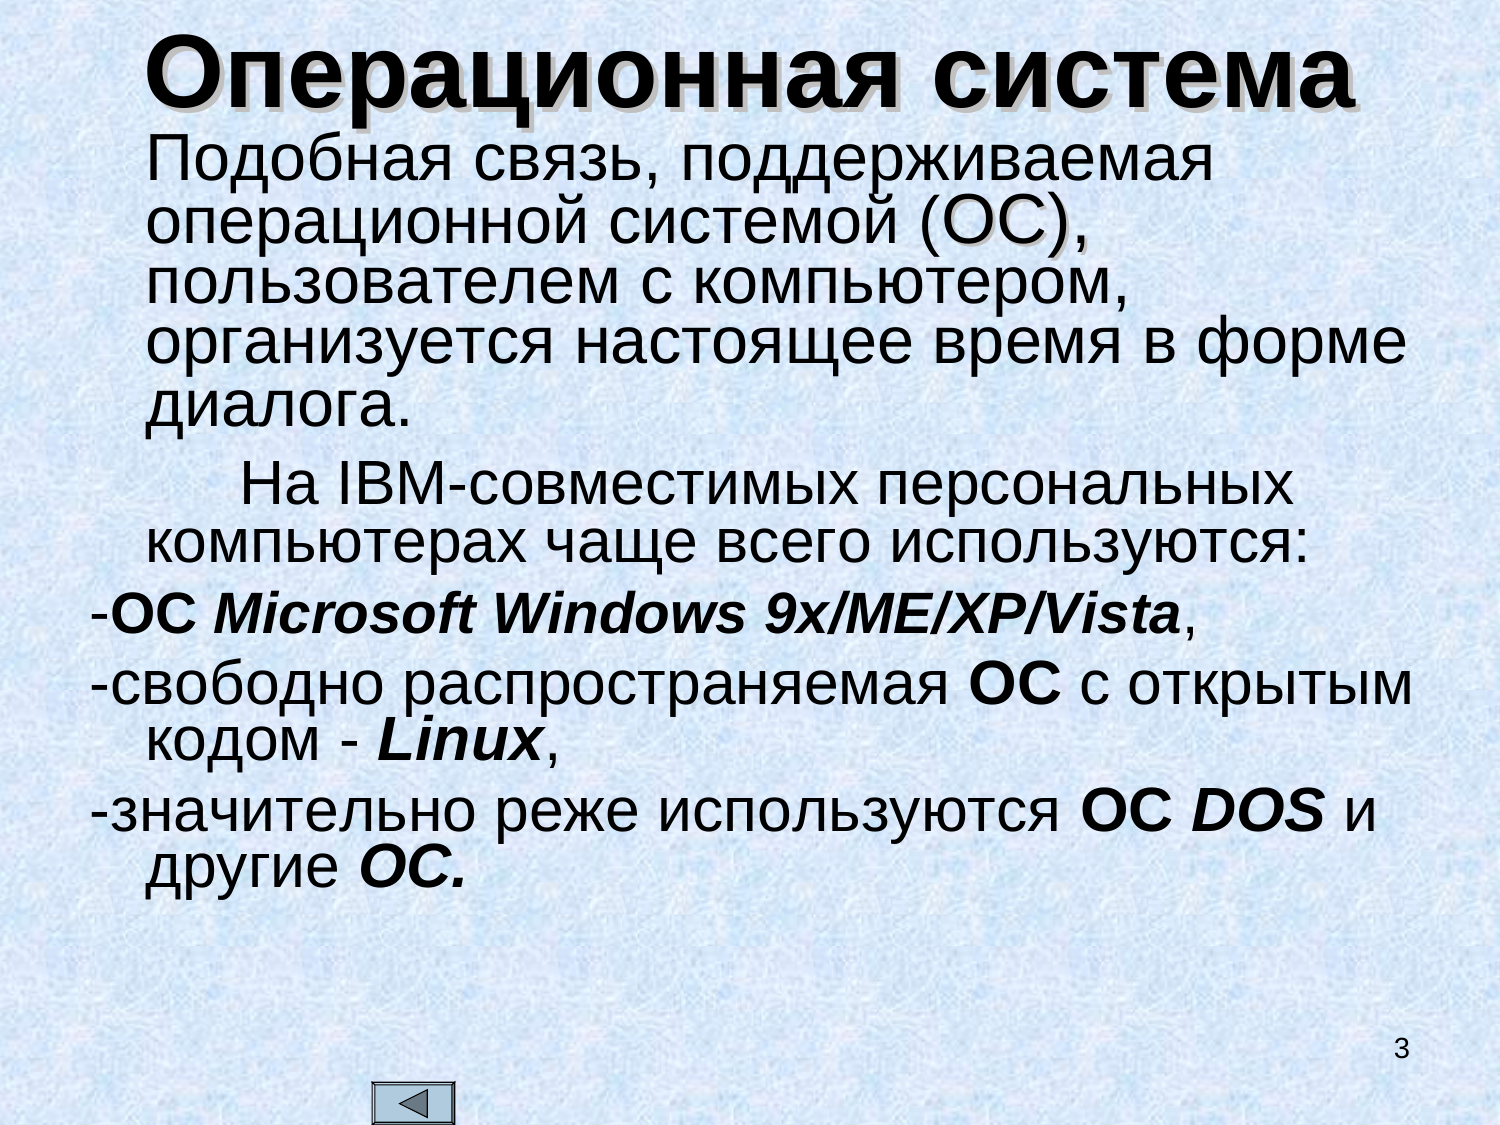

# Операционная система
	Подобная связь, поддерживаемая операционной системой (ОС), пользователем с компьютером, организуется настоящее время в форме диалога.
		На IBM-совместимых персональных компьютерах чаще всего используются:
-ОС Microsoft Windows 9x/ME/ХР/Vista,
-свободно распространяемая ОС с открытым кодом - Linux,
-значительно реже используются ОС DOS и другие ОС.
3